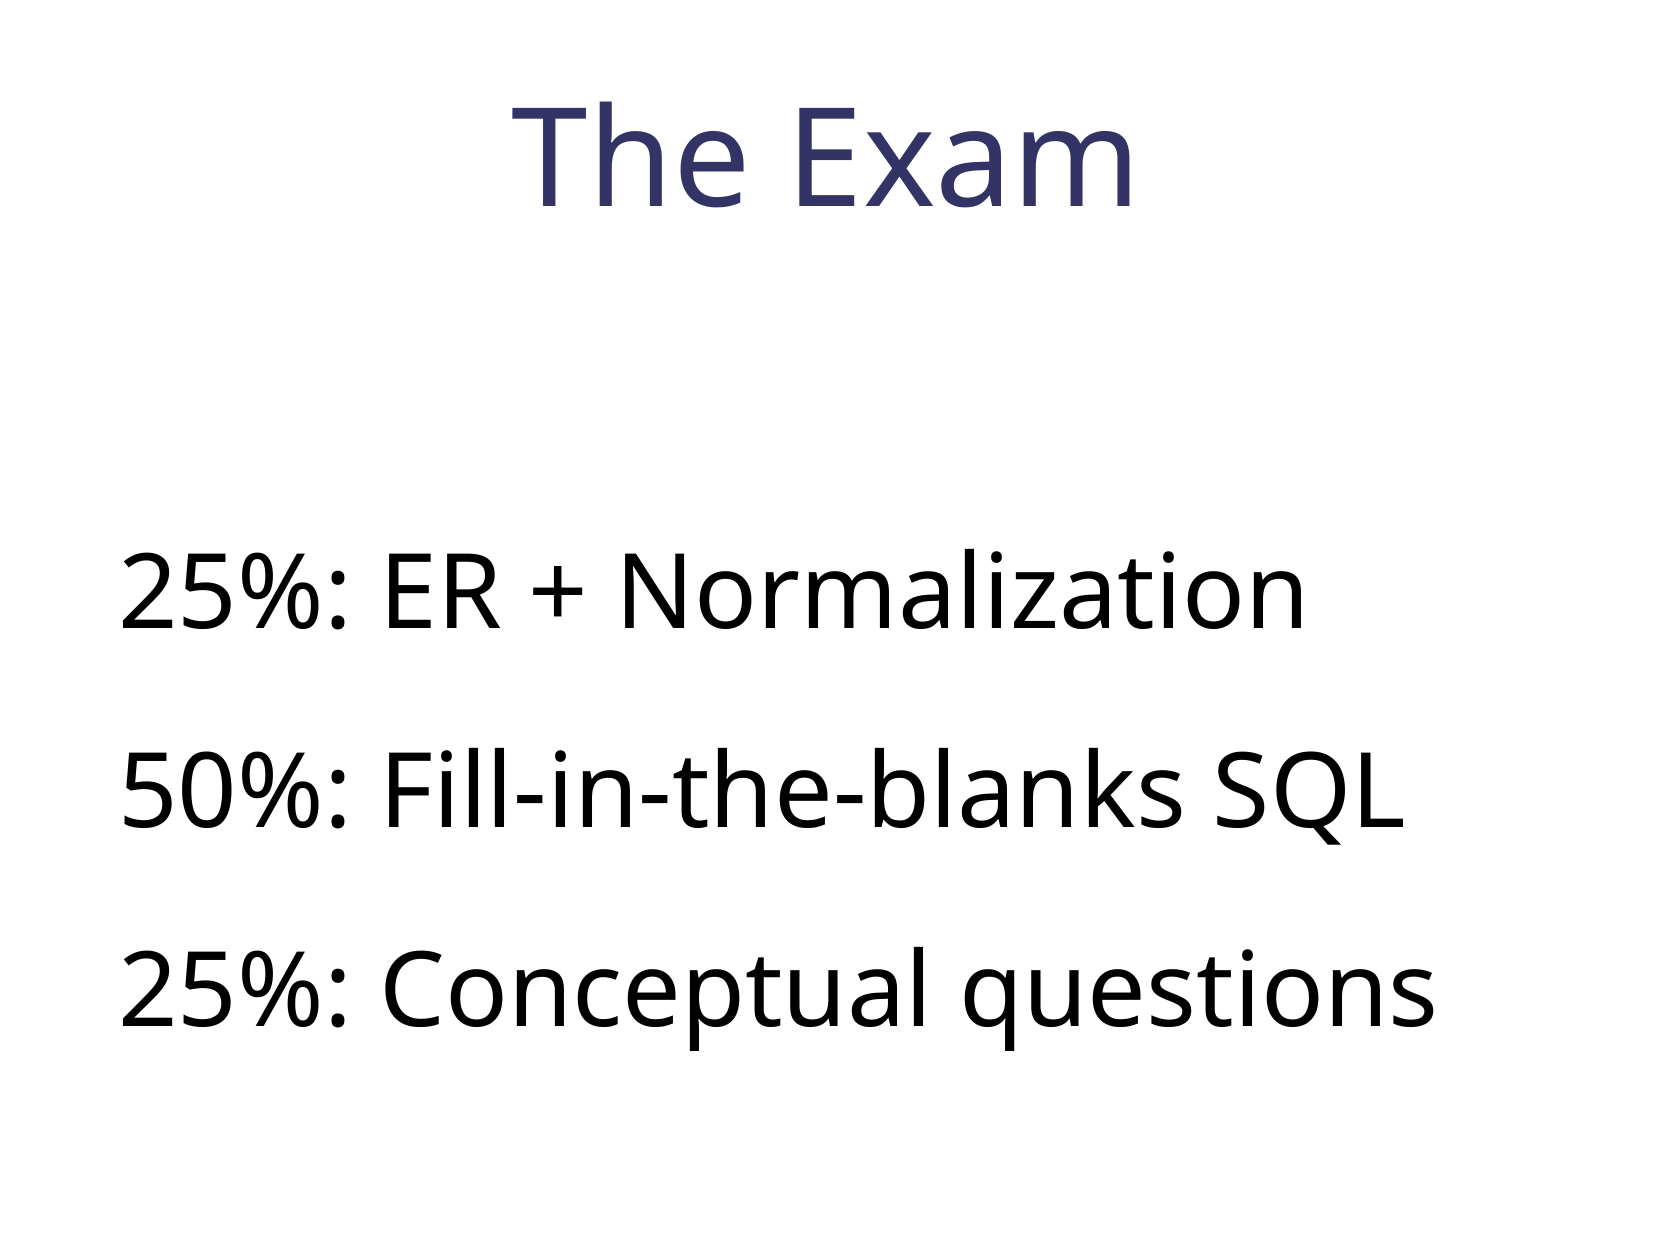

# The Exam
25%: ER + Normalization
50%: Fill-in-the-blanks SQL
25%: Conceptual questions